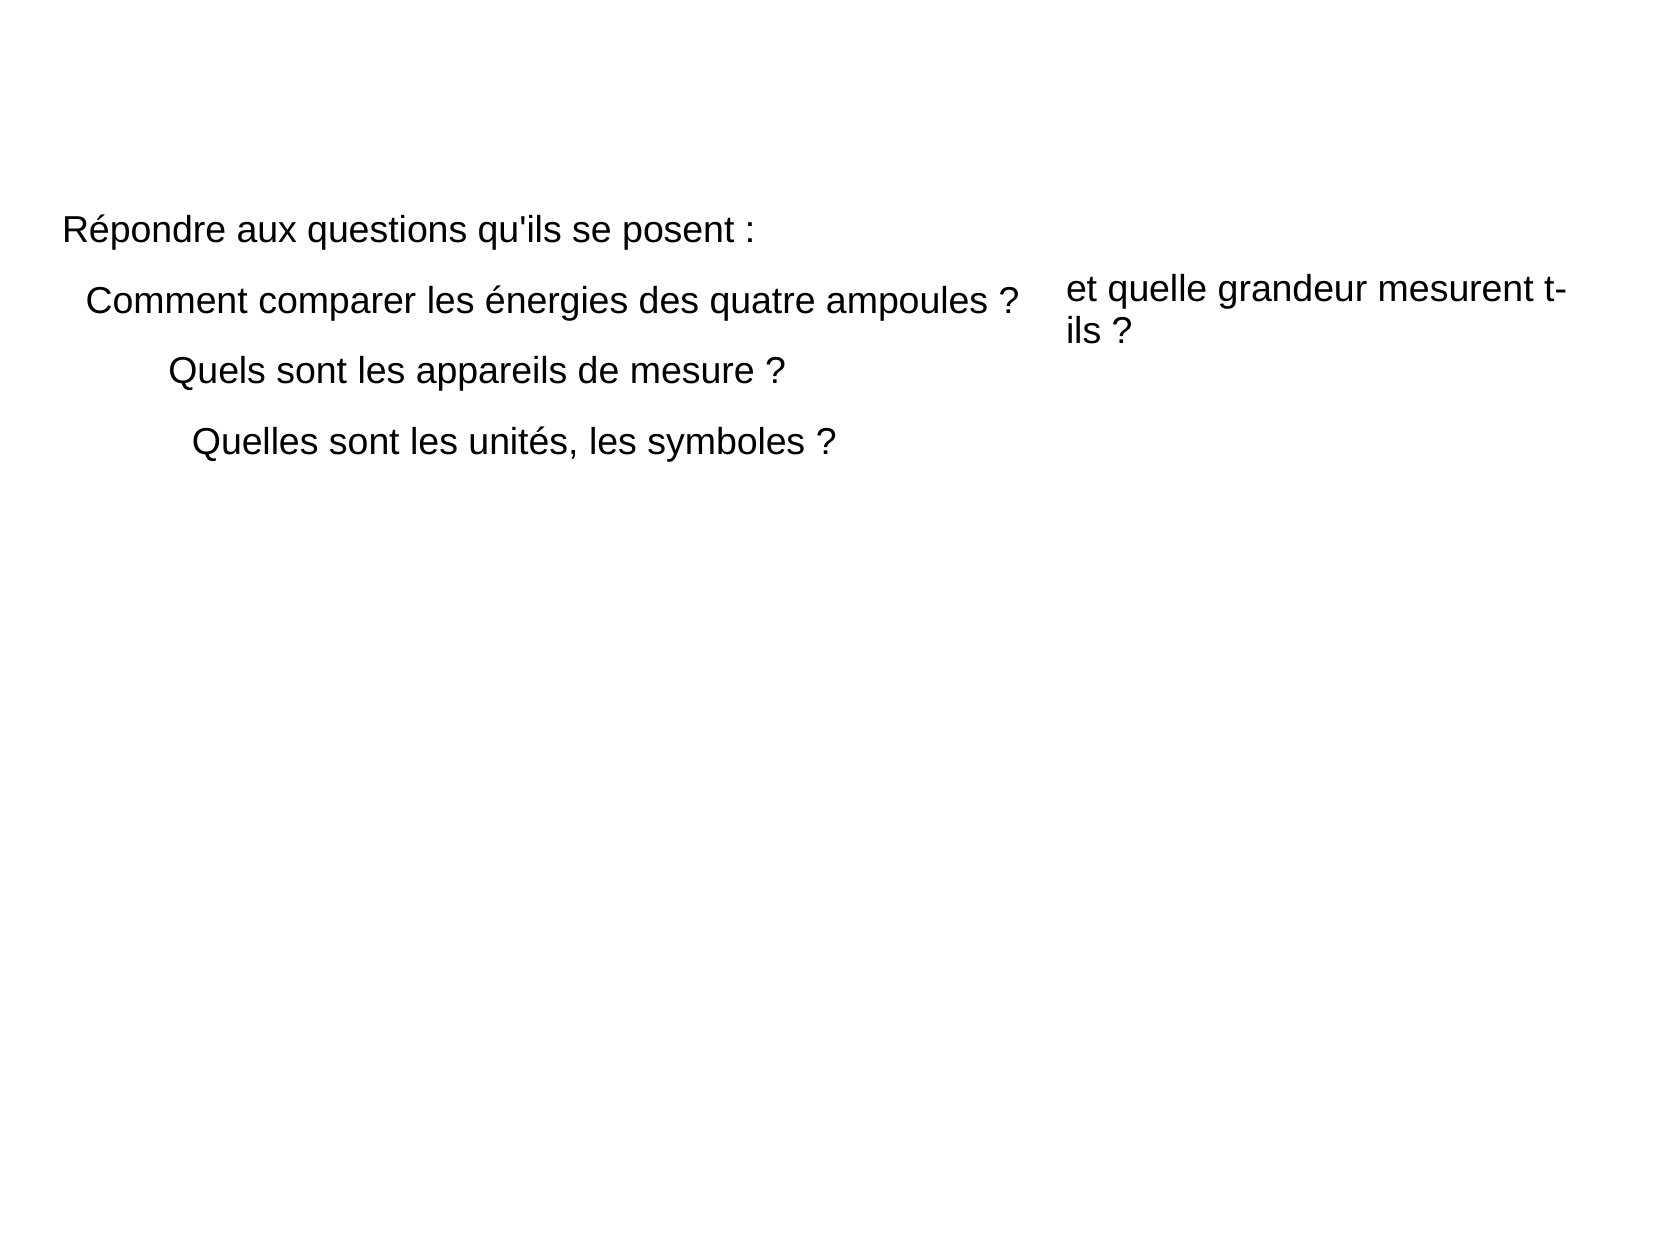

Répondre aux questions qu'ils se posent :
et quelle grandeur mesurent t-ils ?
Comment comparer les énergies des quatre ampoules ?
Quels sont les appareils de mesure ?
Quelles sont les unités, les symboles ?